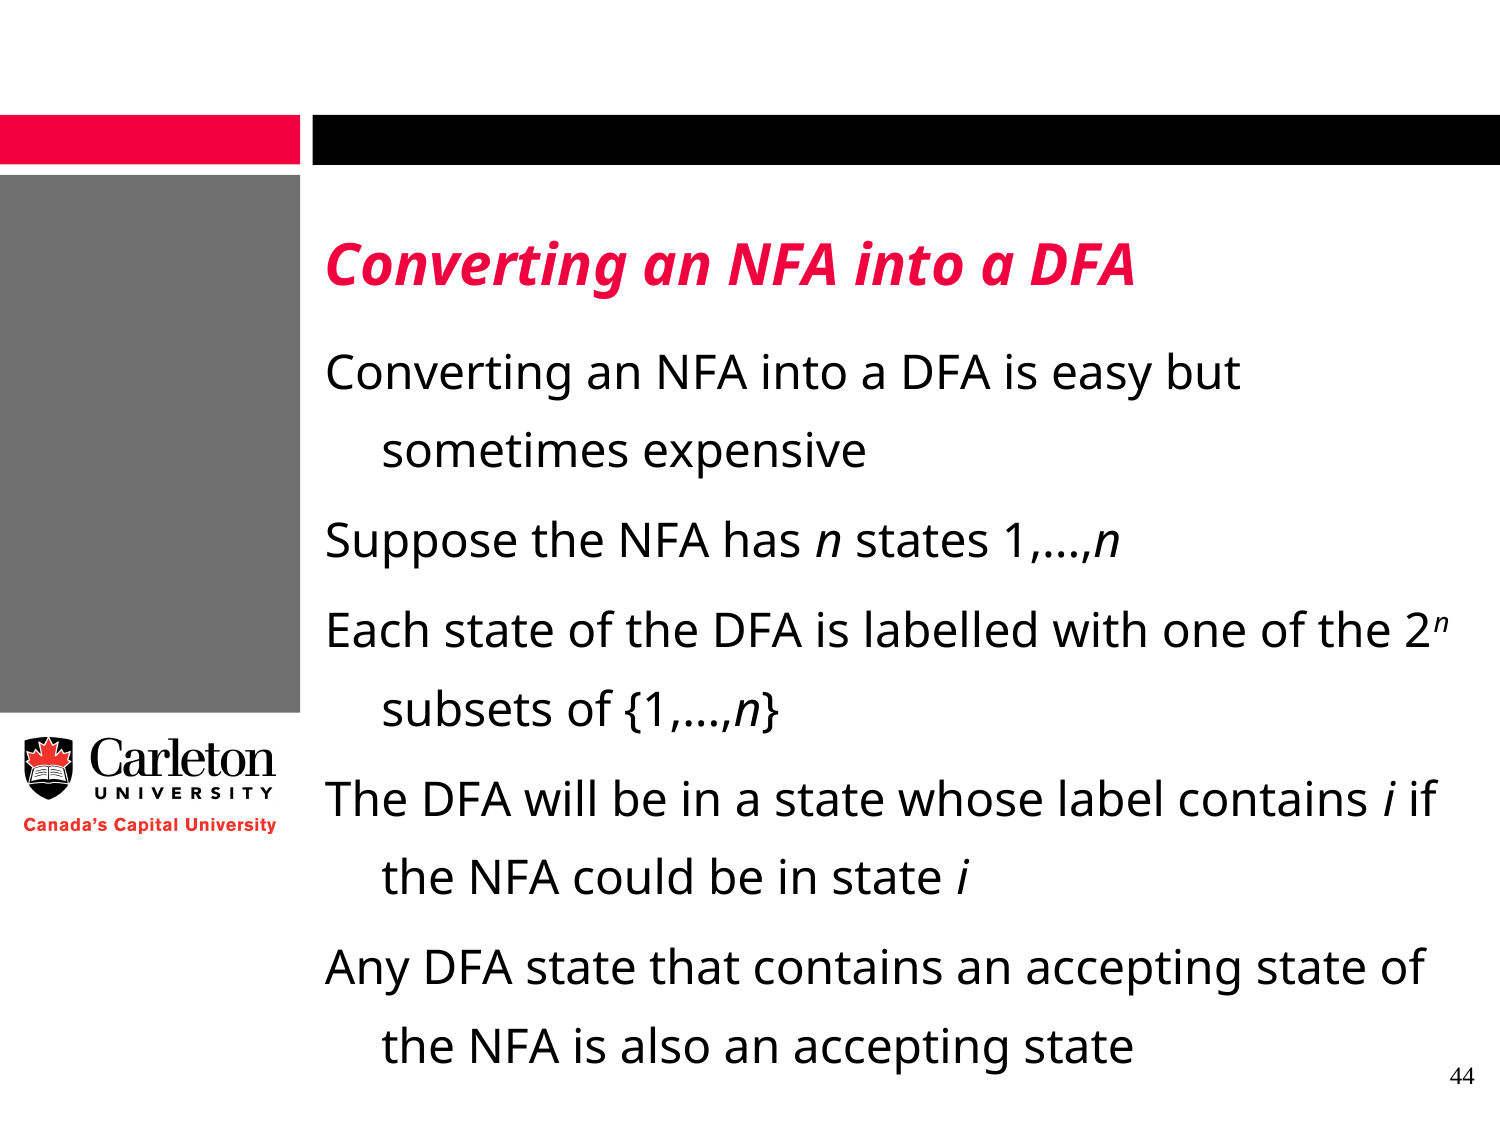

# Converting an NFA into a DFA
Converting an NFA into a DFA is easy but sometimes expensive
Suppose the NFA has n states 1,...,n
Each state of the DFA is labelled with one of the 2n subsets of {1,...,n}
The DFA will be in a state whose label contains i if the NFA could be in state i
Any DFA state that contains an accepting state of the NFA is also an accepting state
44